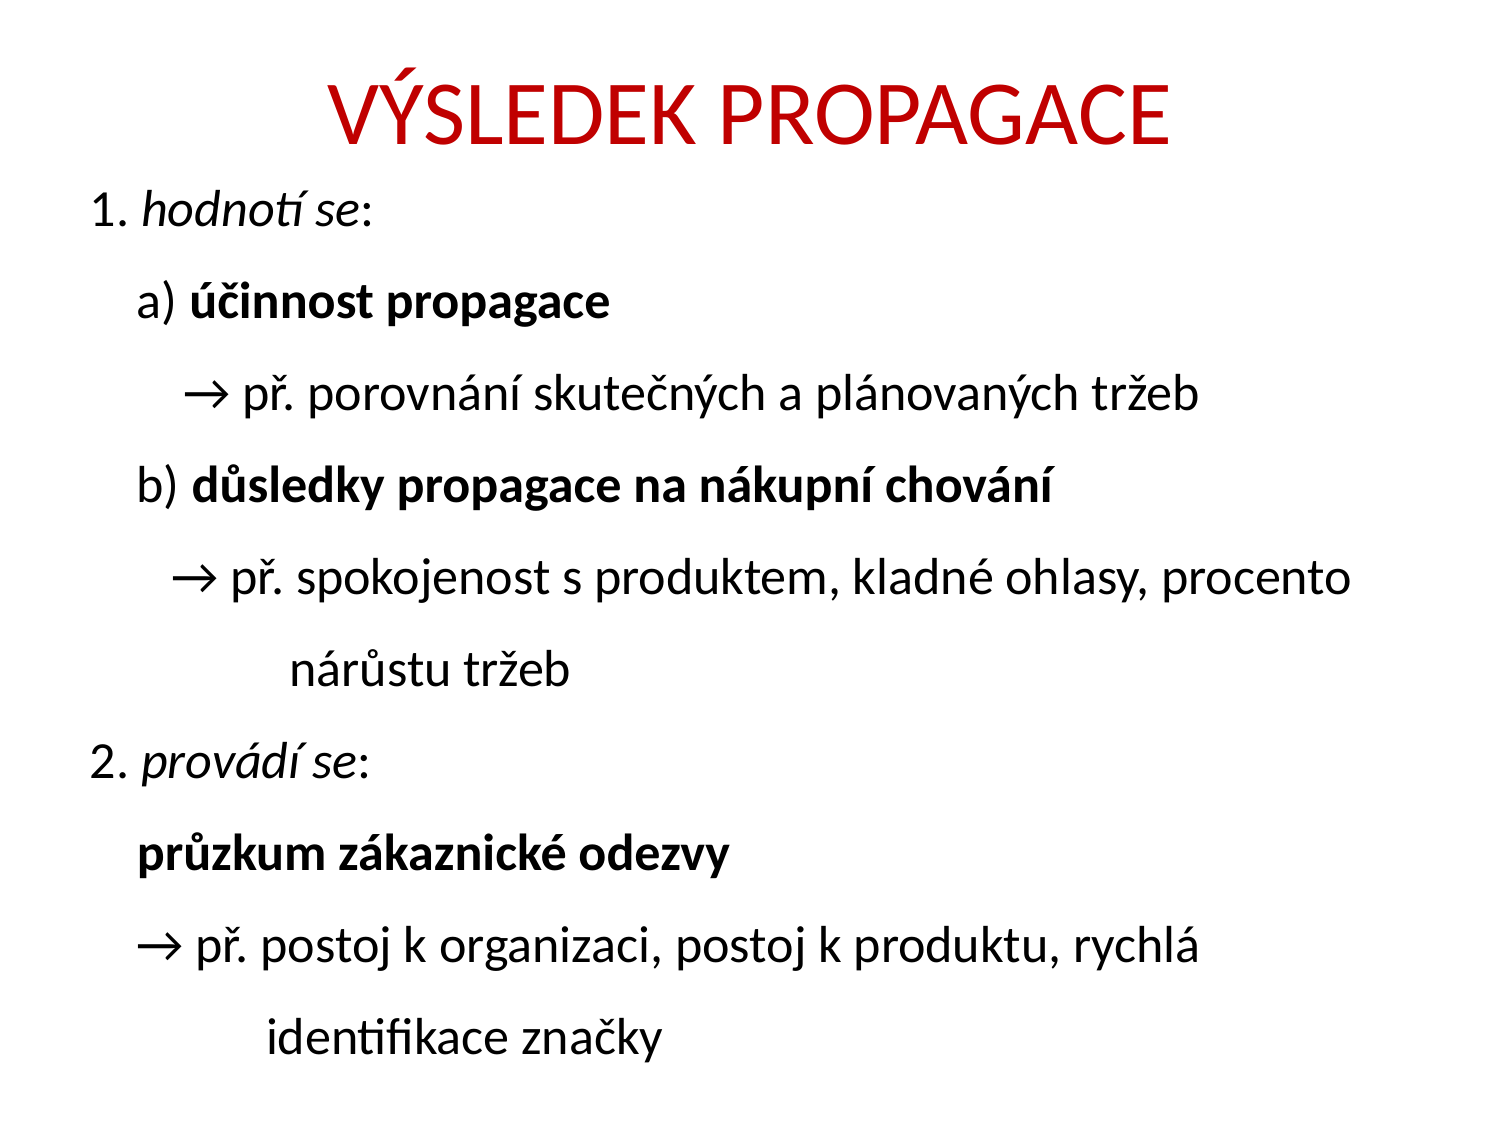

# VÝSLEDEK PROPAGACE
1. hodnotí se:
 a) účinnost propagace
 → př. porovnání skutečných a plánovaných tržeb
 b) důsledky propagace na nákupní chování
 → př. spokojenost s produktem, kladné ohlasy, procento
 nárůstu tržeb
2. provádí se:
 průzkum zákaznické odezvy
 → př. postoj k organizaci, postoj k produktu, rychlá
 identifikace značky